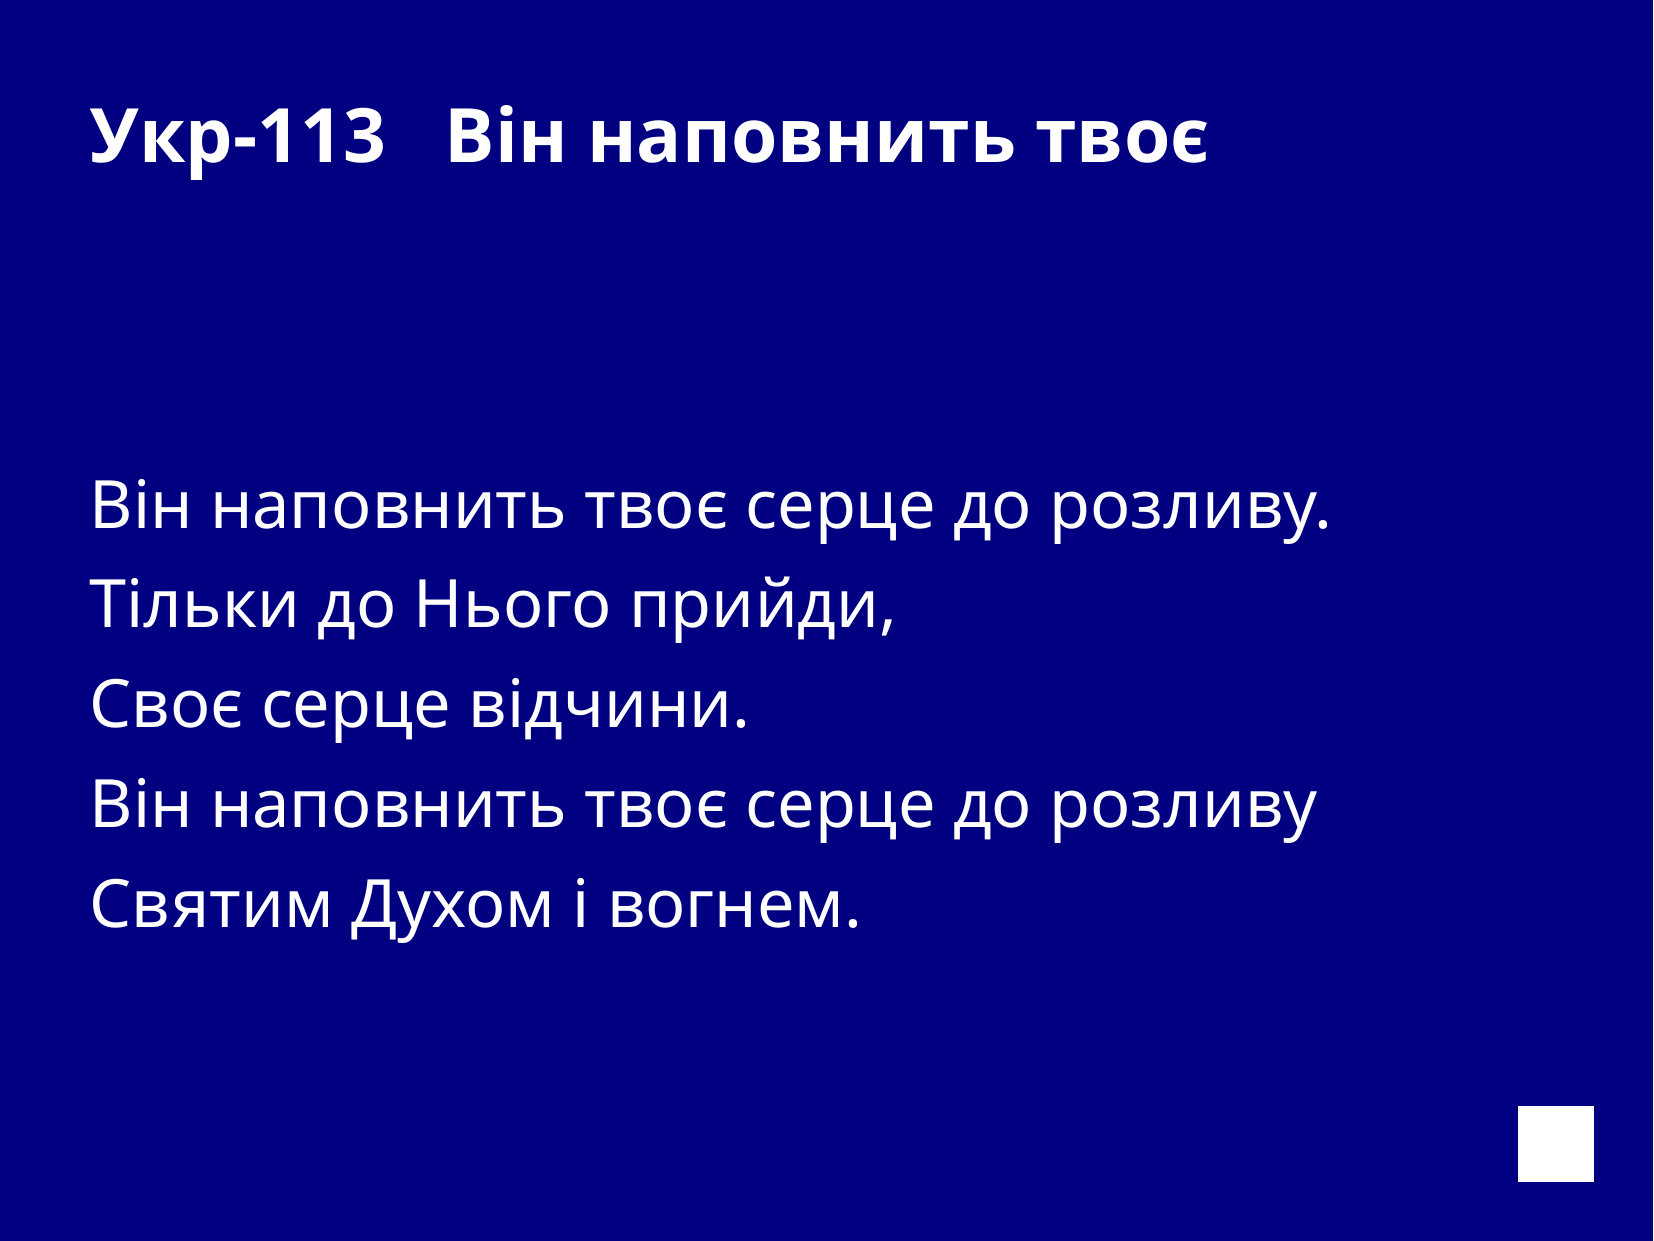

Укр-113 Він наповнить твоє
Він наповнить твоє серце до розливу.
Тільки до Нього прийди,
Своє серце відчини.
Він наповнить твоє серце до розливу
Святим Духом і вогнем.